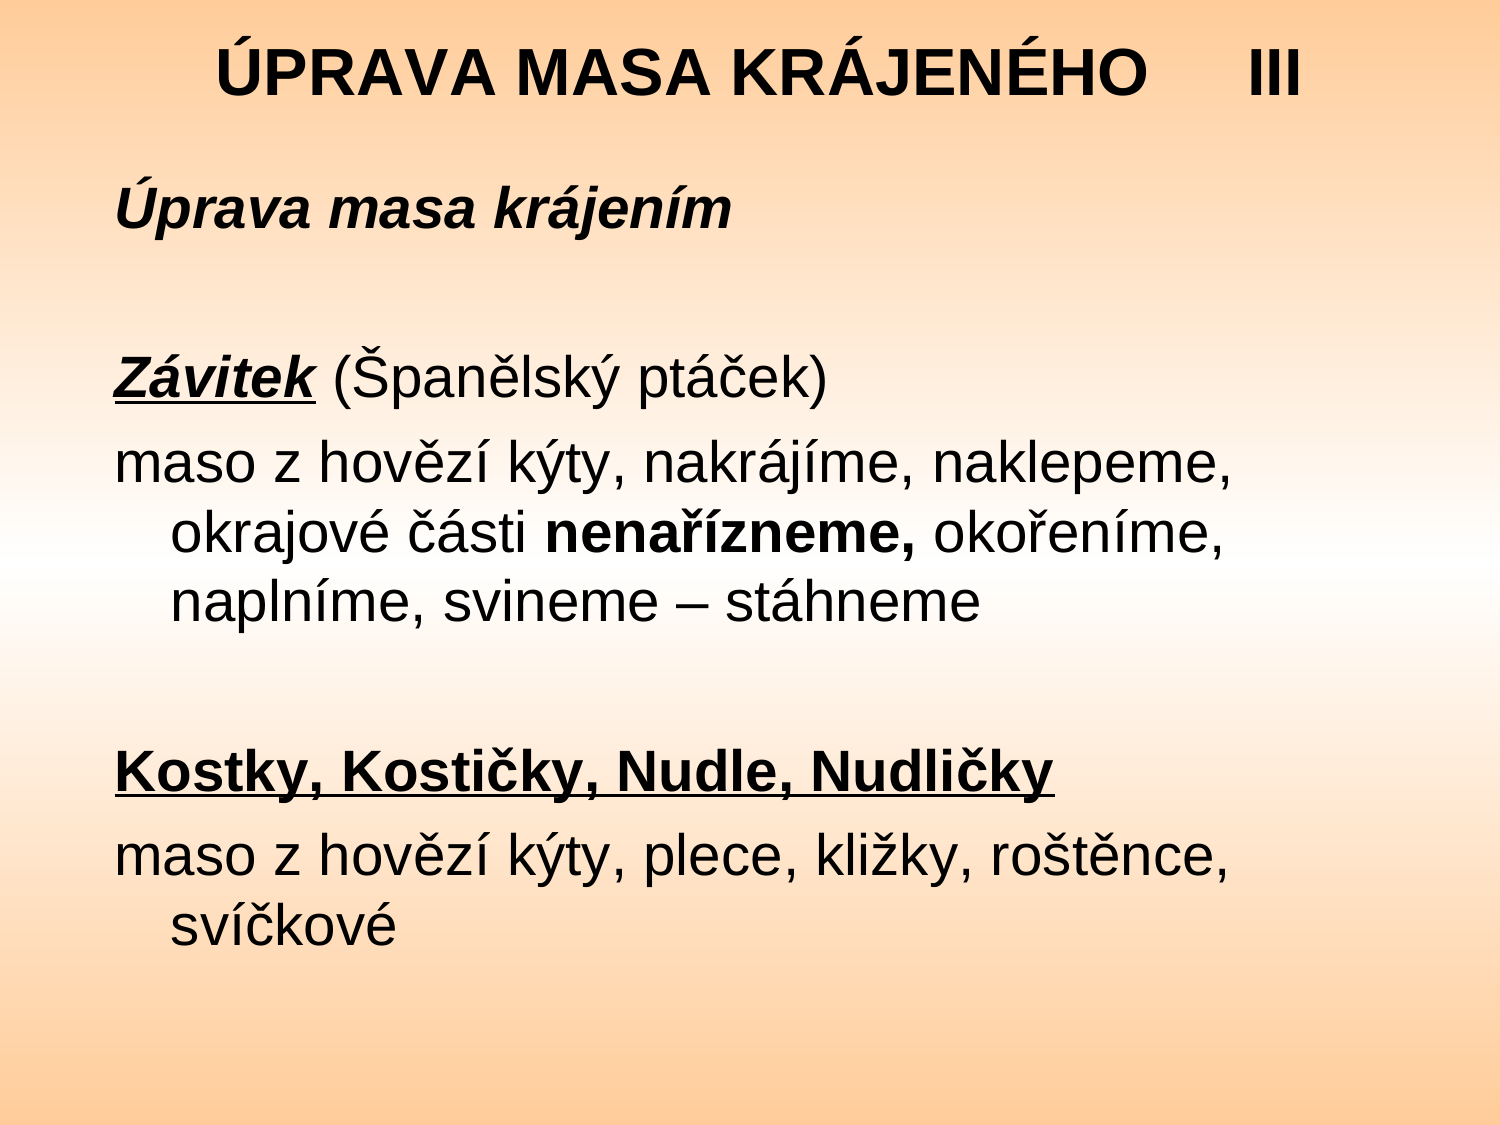

# ÚPRAVA MASA KRÁJENÉHO	III
Úprava masa krájením
Závitek (Španělský ptáček)
maso z hovězí kýty, nakrájíme, naklepeme, okrajové části nenařízneme, okořeníme, naplníme, svineme – stáhneme
Kostky, Kostičky, Nudle, Nudličky
maso z hovězí kýty, plece, kližky, roštěnce, svíčkové